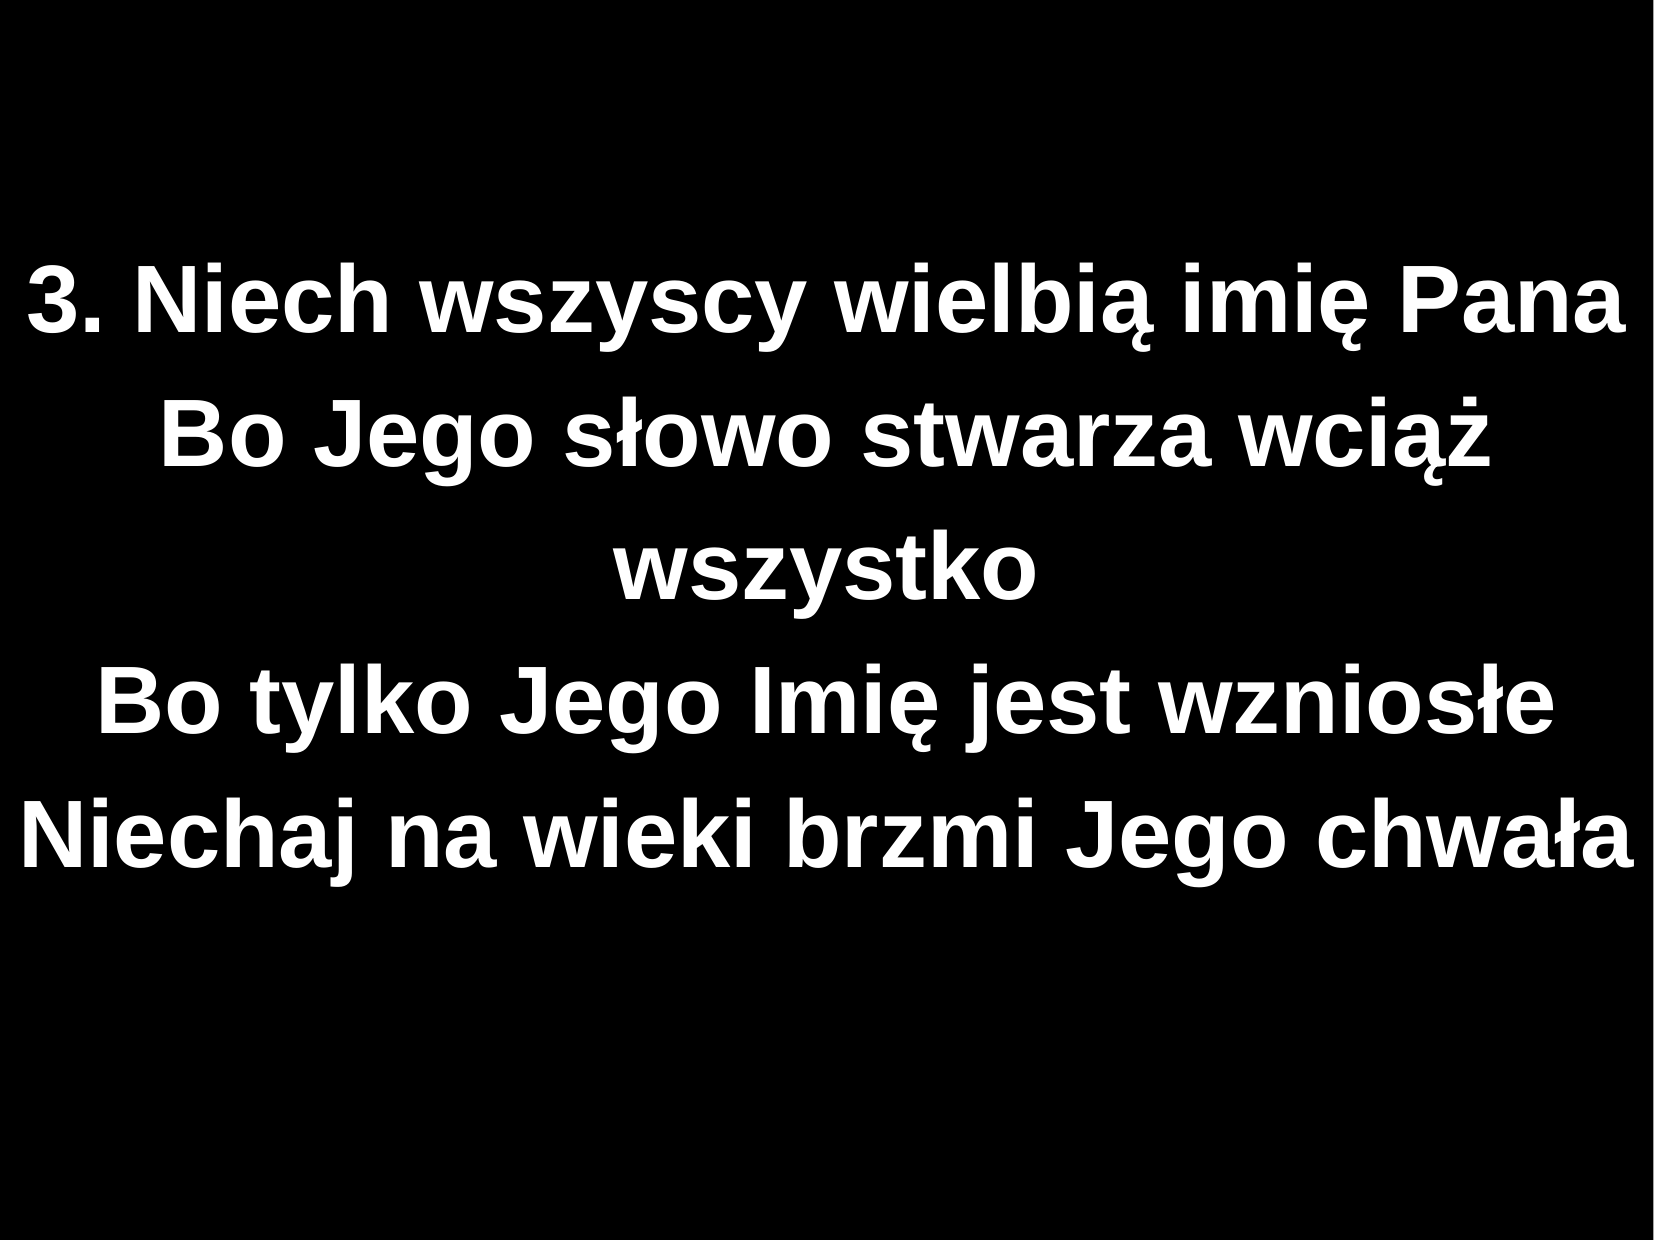

# 3. Niech wszyscy wielbią imię Pana
Bo Jego słowo stwarza wciąż wszystko
Bo tylko Jego Imię jest wzniosłe
Niechaj na wieki brzmi Jego chwała